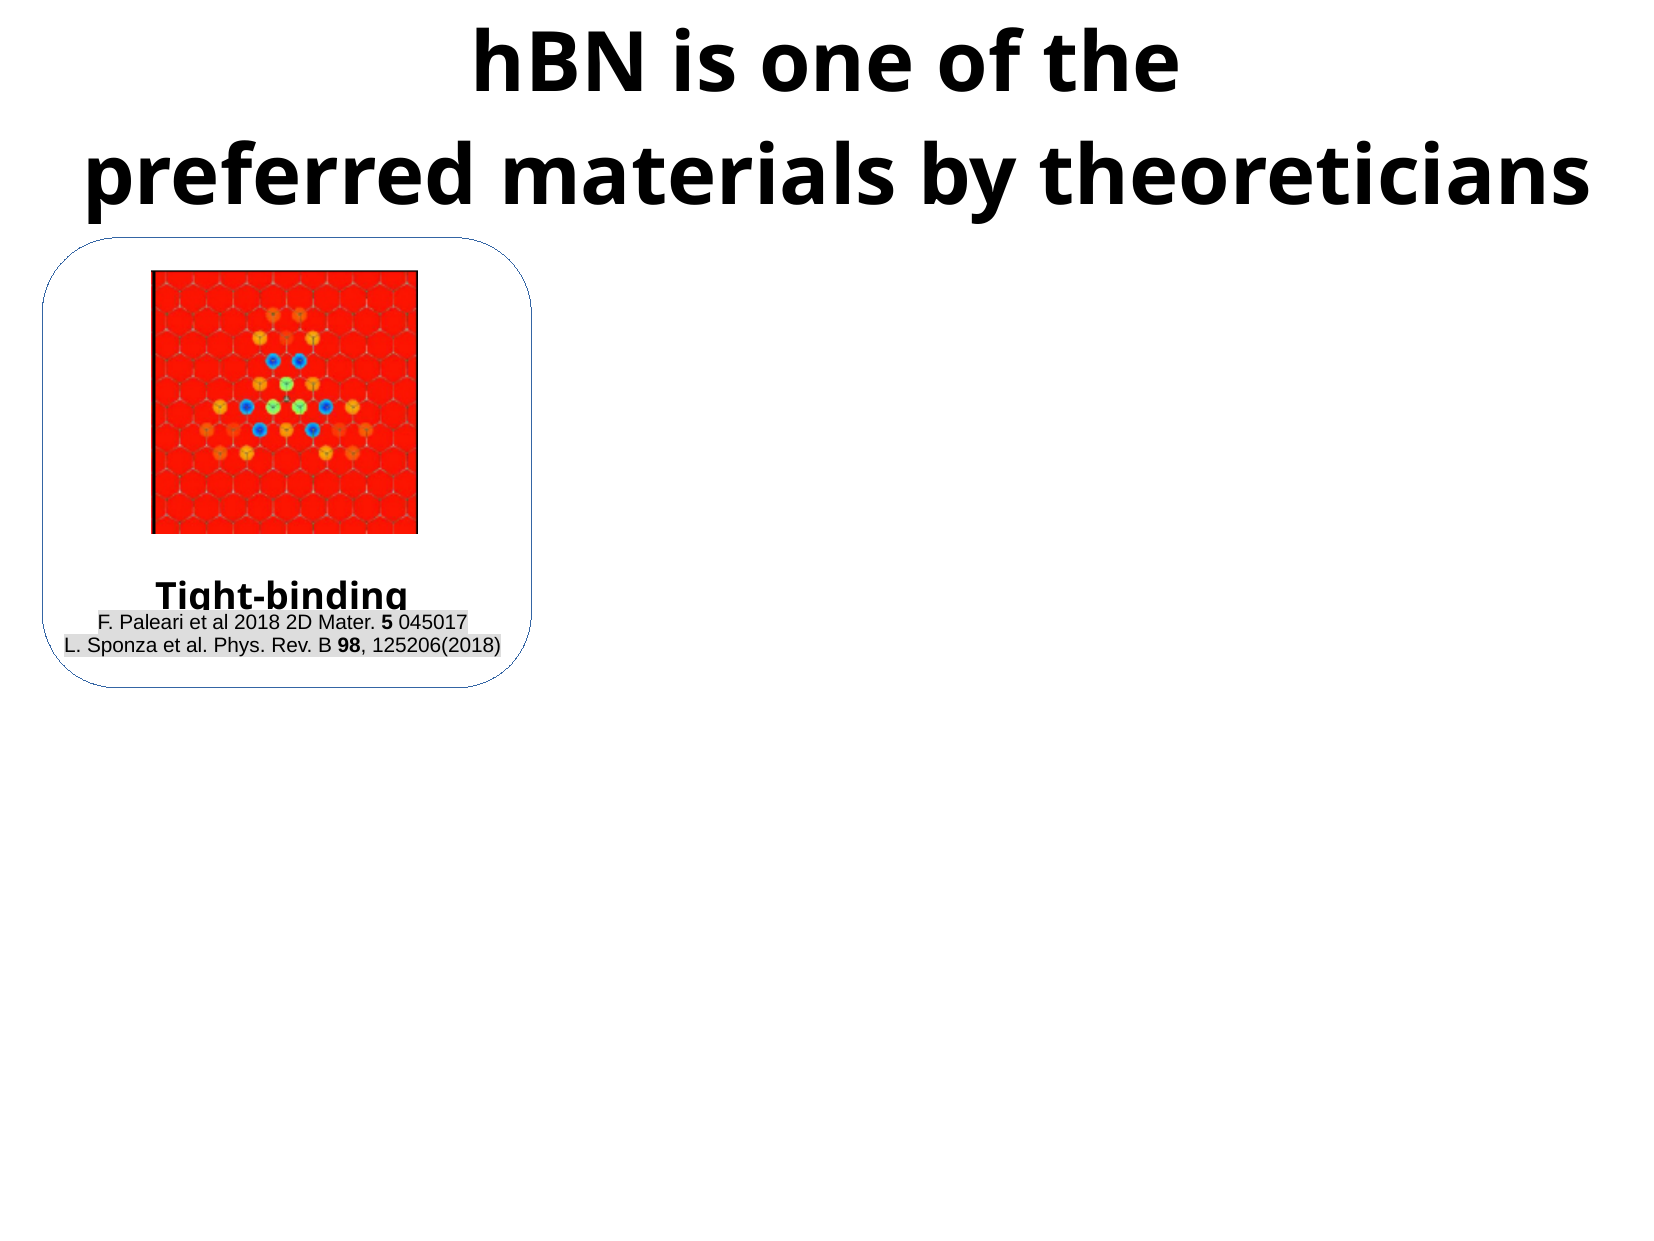

# hBN is one of the preferred materials by theoreticians
Tight-binding
F. Paleari et al 2018 2D Mater. 5 045017
L. Sponza et al. Phys. Rev. B 98, 125206(2018)